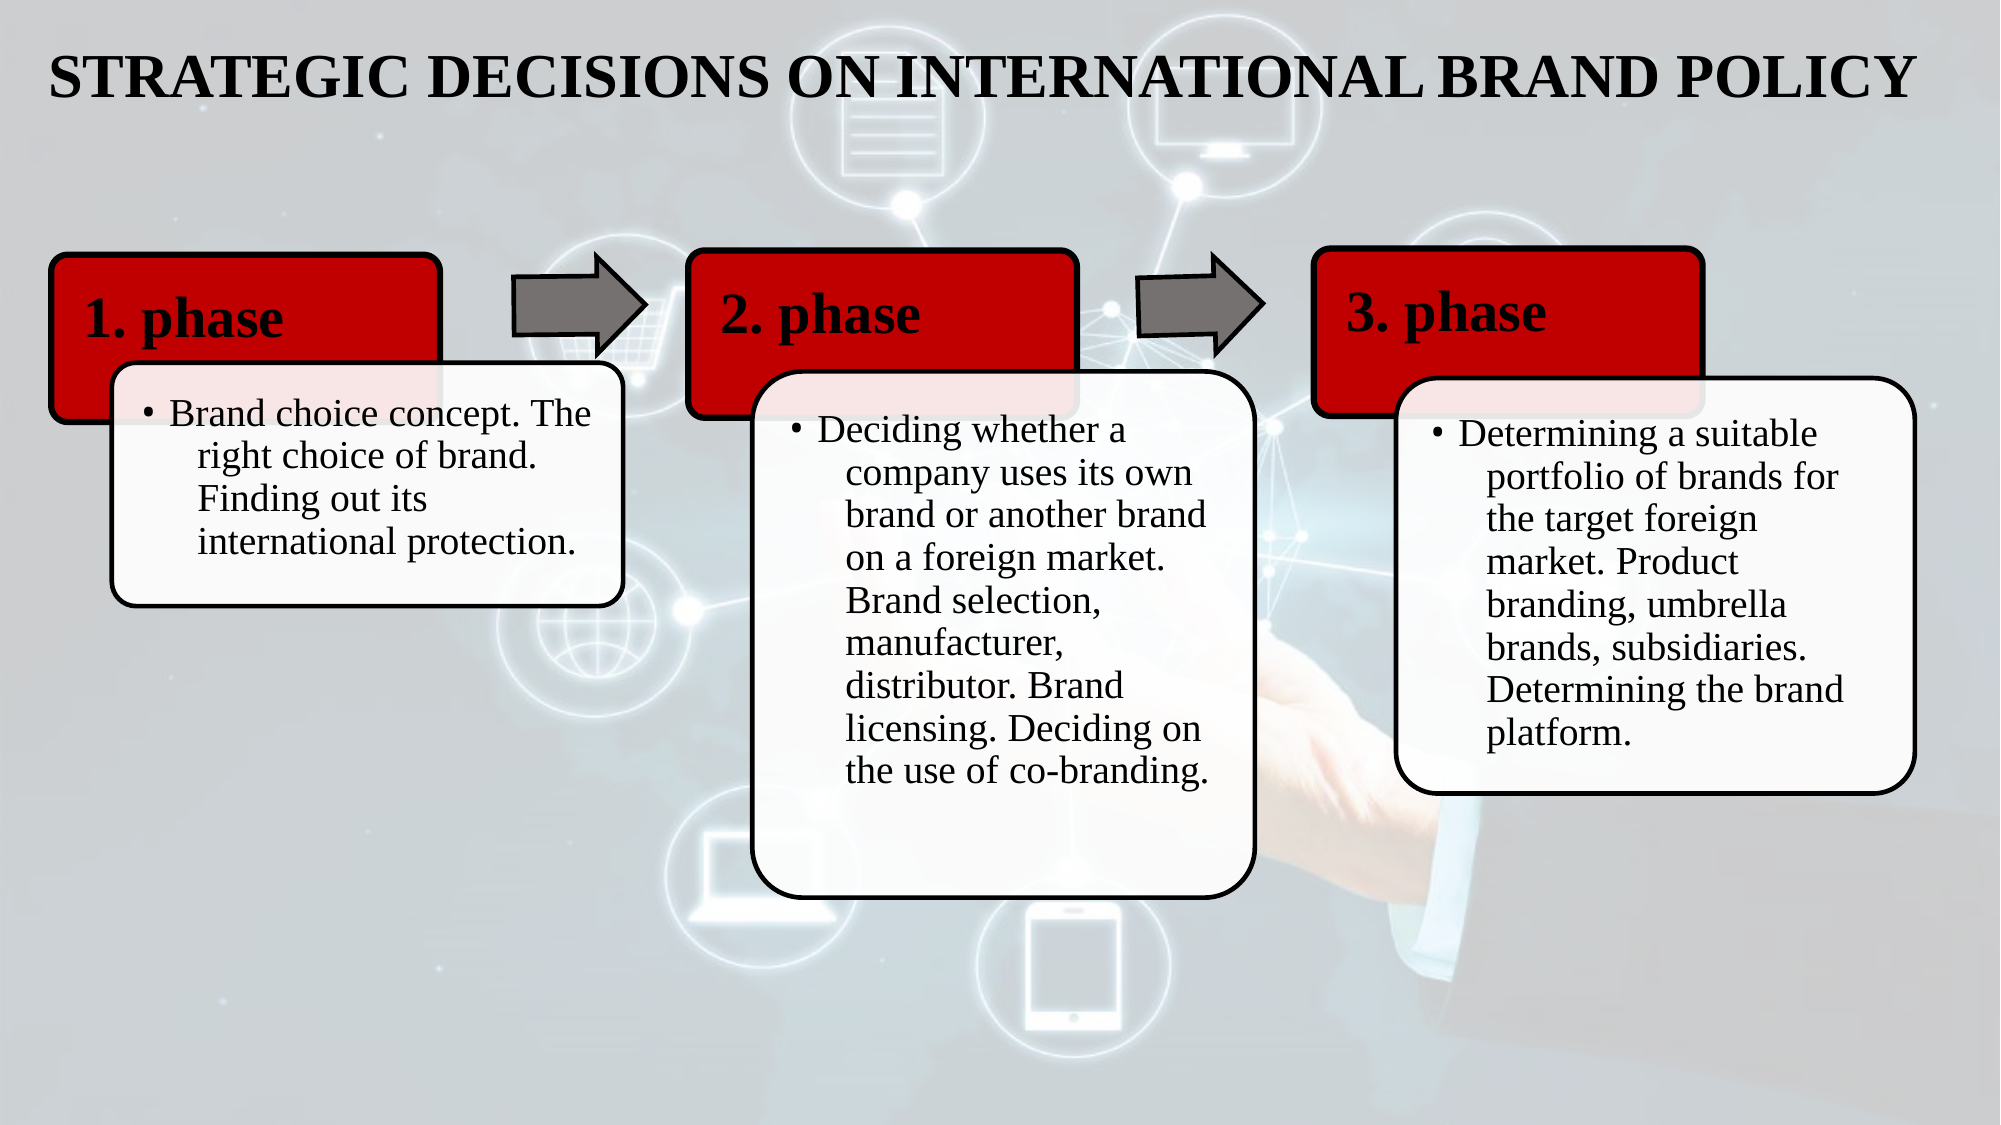

STRATEGIC DECISIONS ON INTERNATIONAL BRAND POLICY
3. phase
2. phase
1. phase
Brand choice concept. The right choice of brand. Finding out its international protection.
Deciding whether a company uses its own brand or another brand on a foreign market. Brand selection, manufacturer, distributor. Brand licensing. Deciding on the use of co-branding.
Determining a suitable portfolio of brands for the target foreign market. Product branding, umbrella brands, subsidiaries. Determining the brand platform.